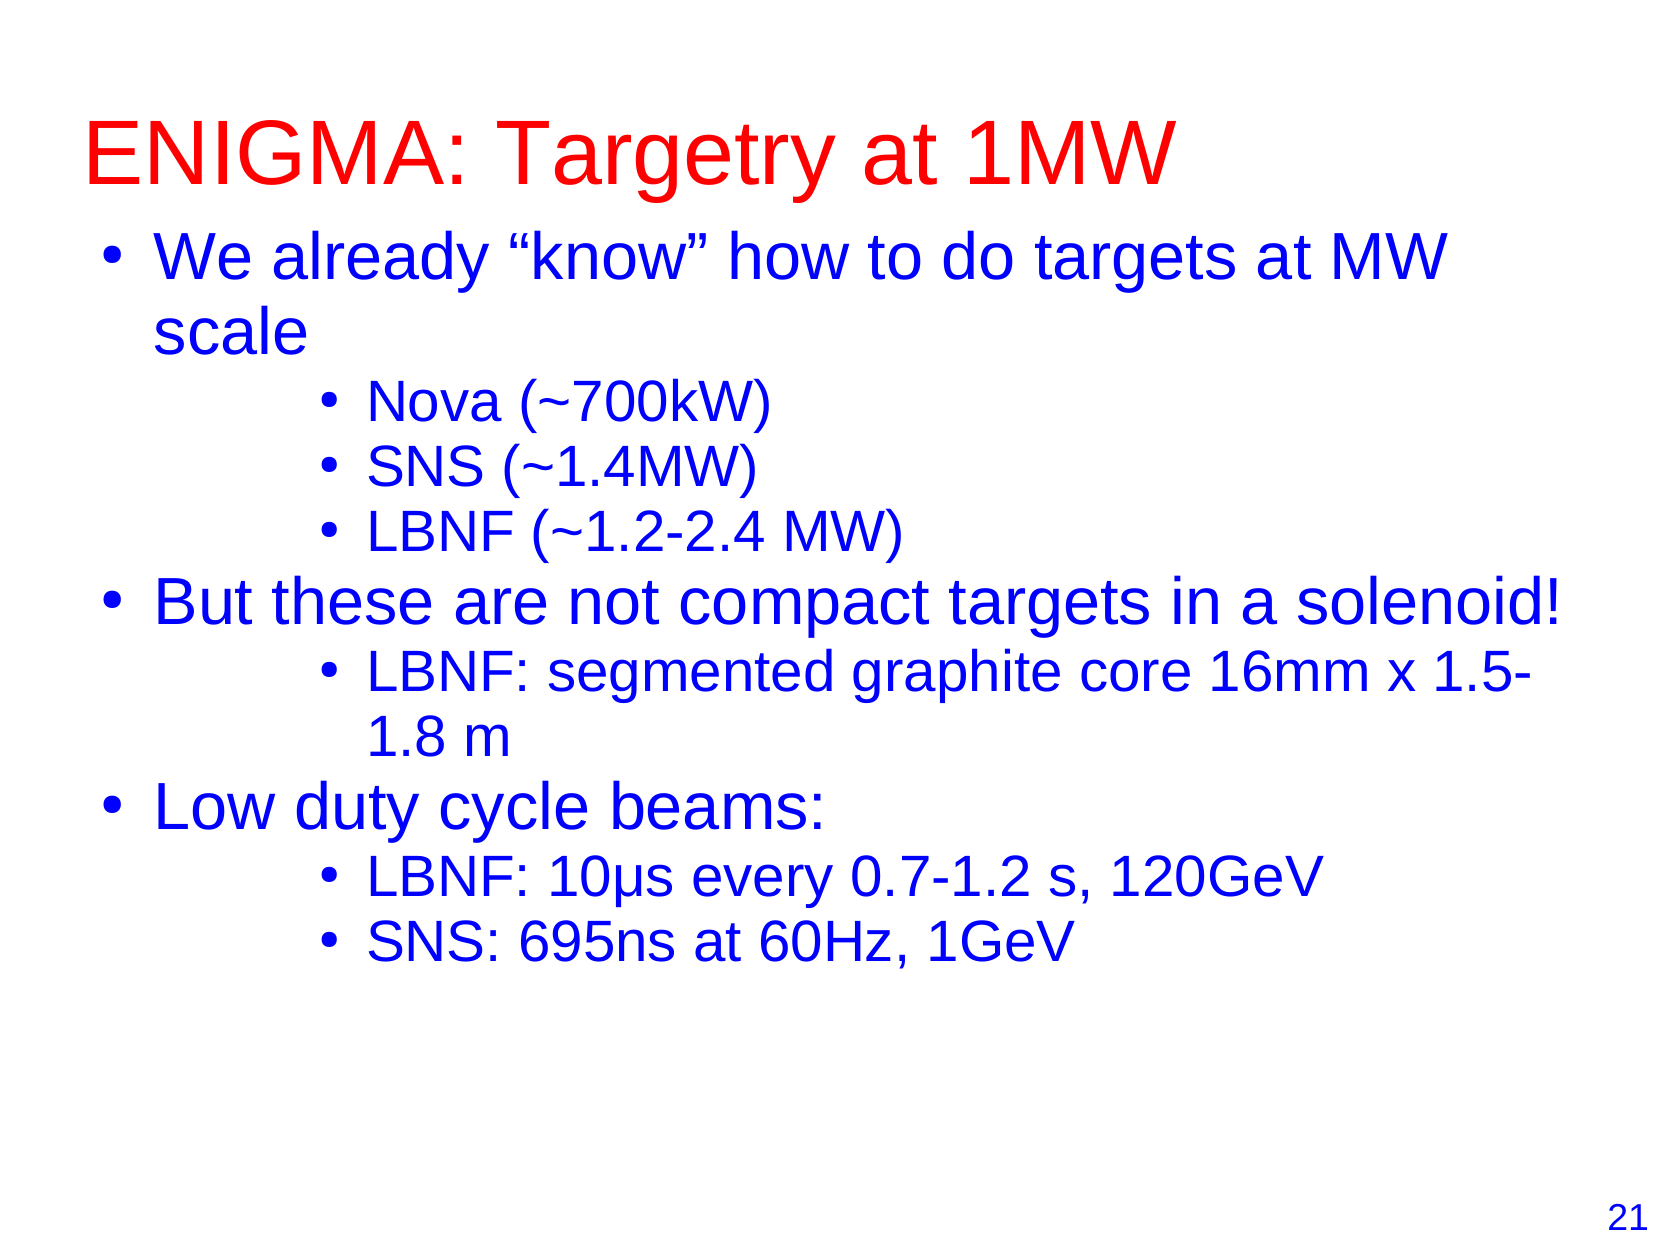

# ENIGMA: Targetry at 1MW
We already “know” how to do targets at MW scale
Nova (~700kW)
SNS (~1.4MW)
LBNF (~1.2-2.4 MW)
But these are not compact targets in a solenoid!
LBNF: segmented graphite core 16mm x 1.5-1.8 m
Low duty cycle beams:
LBNF: 10μs every 0.7-1.2 s, 120GeV
SNS: 695ns at 60Hz, 1GeV